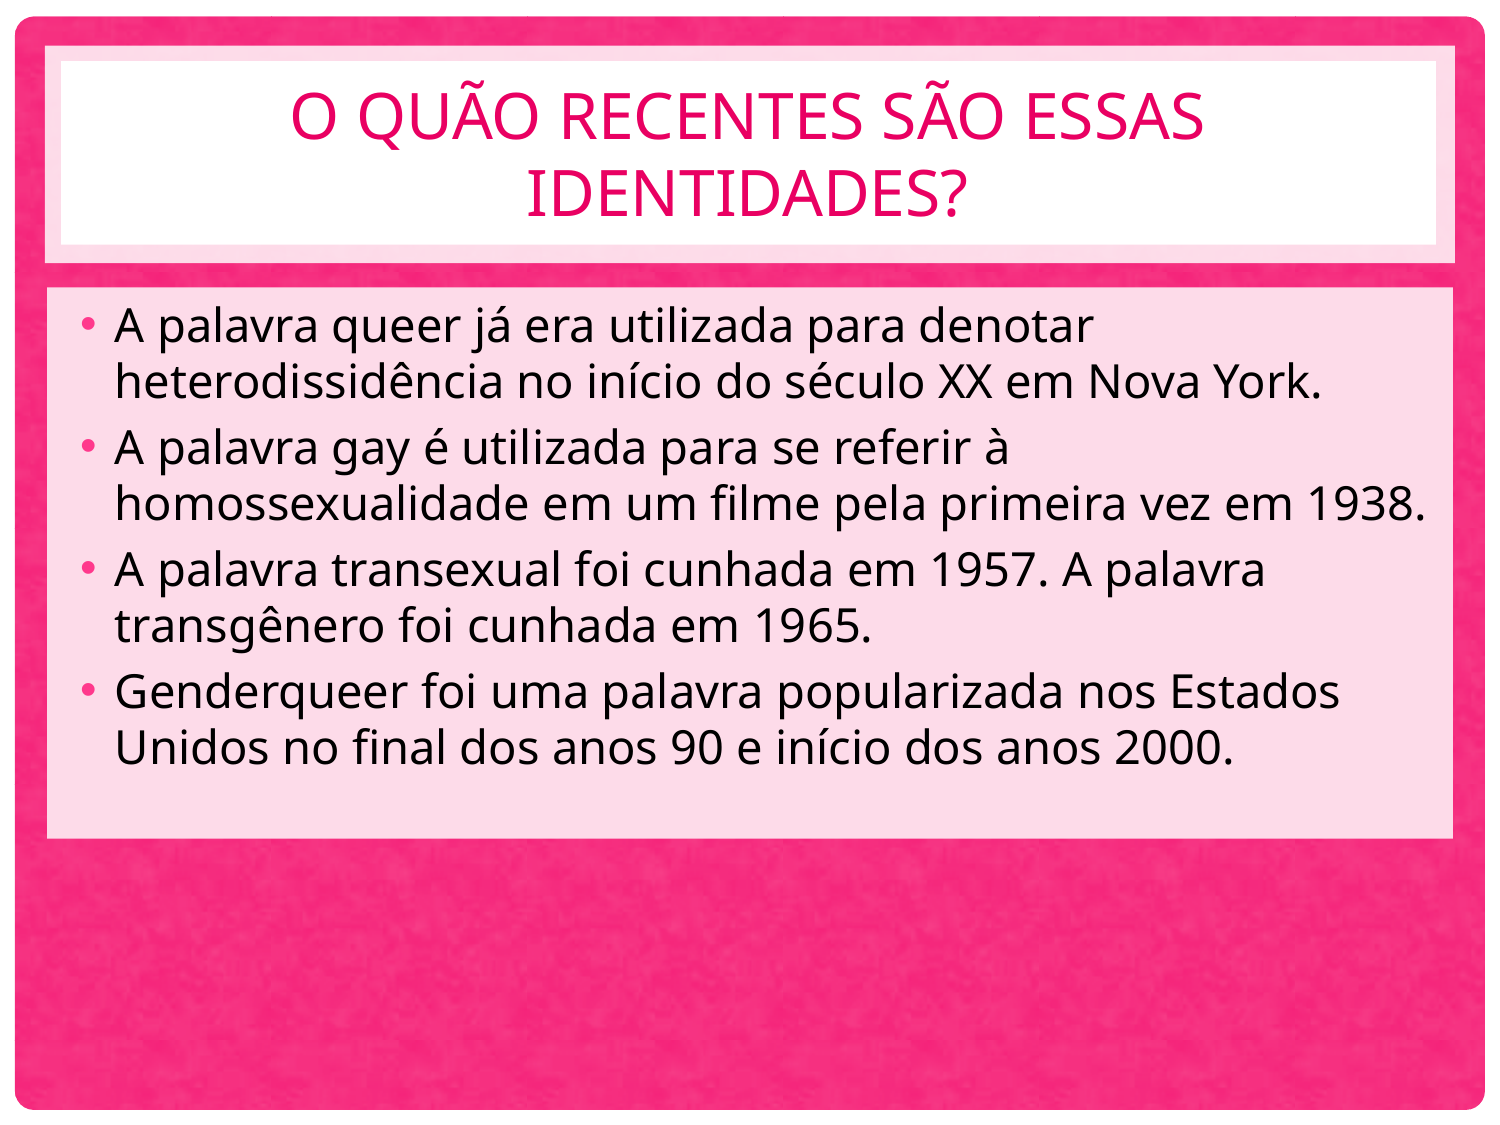

# O quão recentes são essas identidades?
A palavra queer já era utilizada para denotar heterodissidência no início do século XX em Nova York.
A palavra gay é utilizada para se referir à homossexualidade em um filme pela primeira vez em 1938.
A palavra transexual foi cunhada em 1957. A palavra transgênero foi cunhada em 1965.
Genderqueer foi uma palavra popularizada nos Estados Unidos no final dos anos 90 e início dos anos 2000.